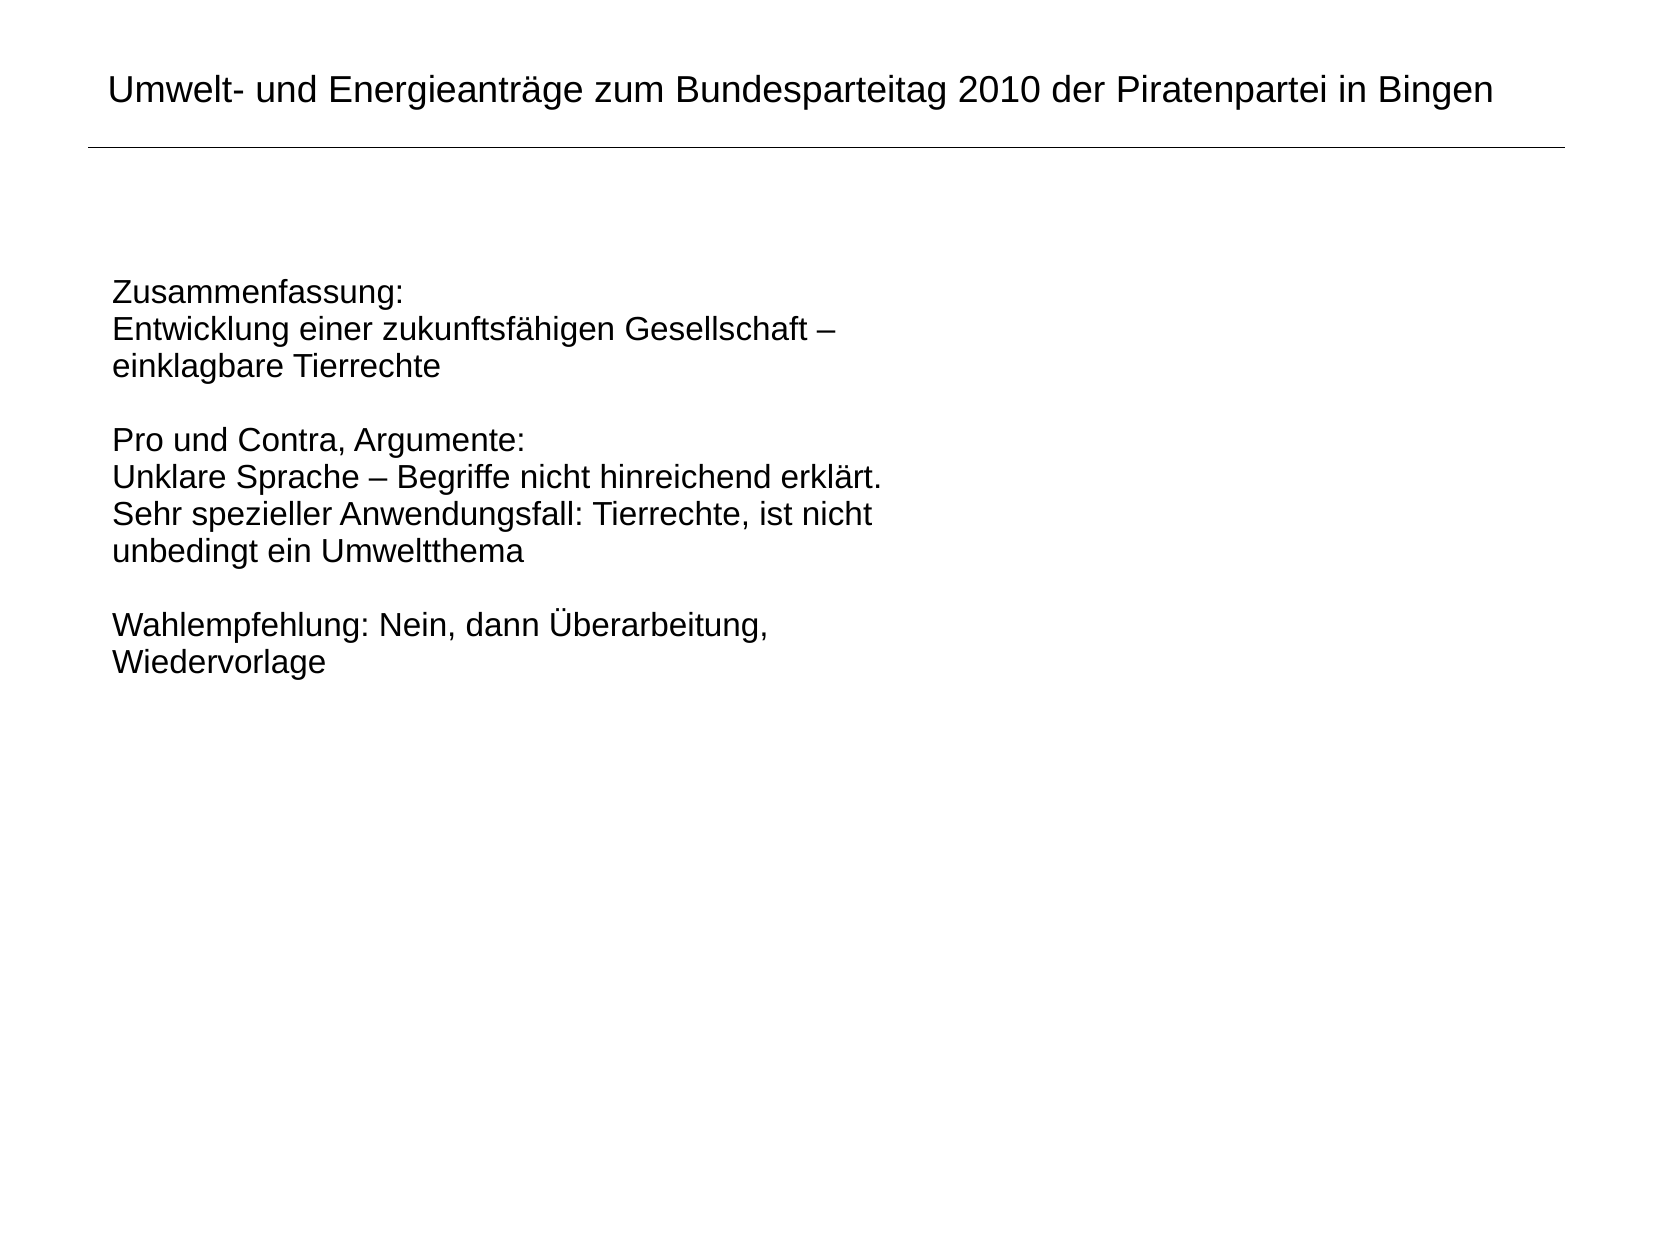

Zusammenfassung:
Entwicklung einer zukunftsfähigen Gesellschaft – einklagbare Tierrechte
Pro und Contra, Argumente:
Unklare Sprache – Begriffe nicht hinreichend erklärt.
Sehr spezieller Anwendungsfall: Tierrechte, ist nicht unbedingt ein Umweltthema
Wahlempfehlung: Nein, dann Überarbeitung, Wiedervorlage